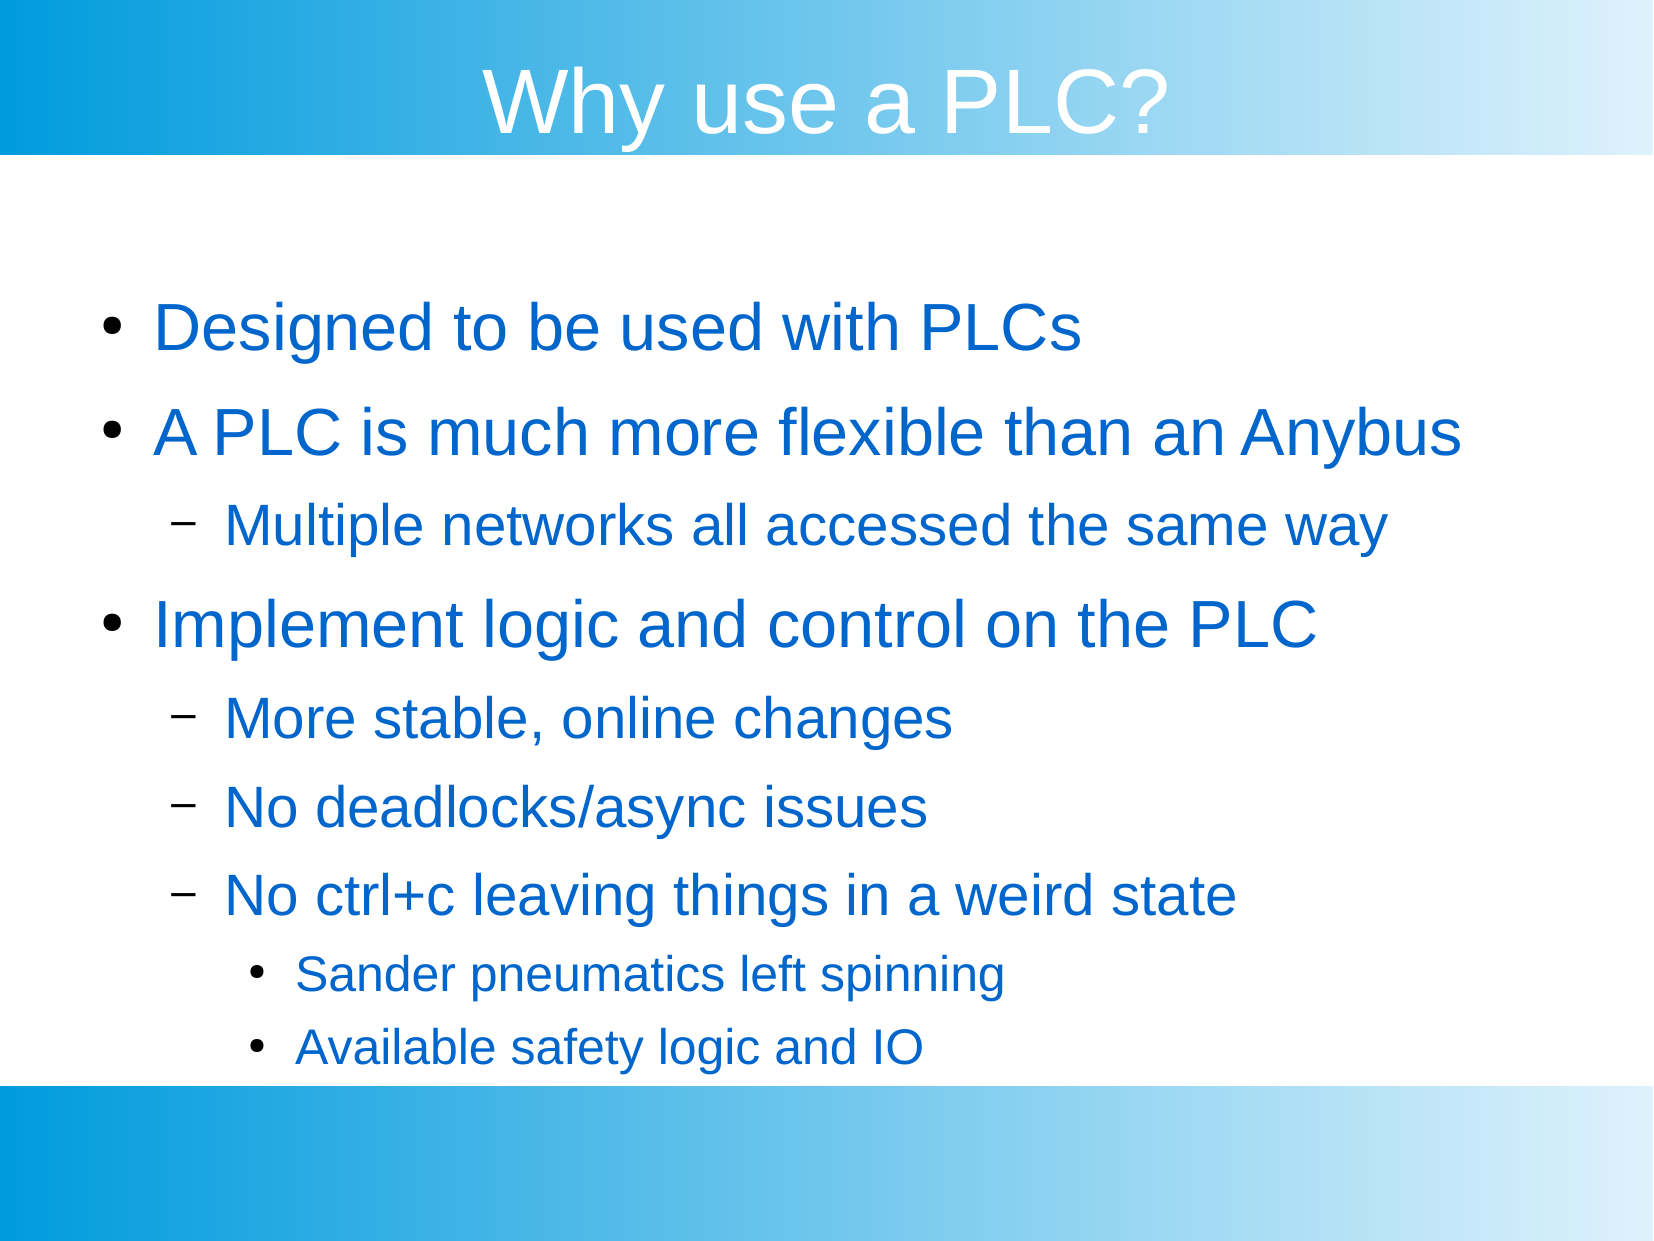

# Why use a PLC?
Designed to be used with PLCs
A PLC is much more flexible than an Anybus
Multiple networks all accessed the same way
Implement logic and control on the PLC
More stable, online changes
No deadlocks/async issues
No ctrl+c leaving things in a weird state
Sander pneumatics left spinning
Available safety logic and IO